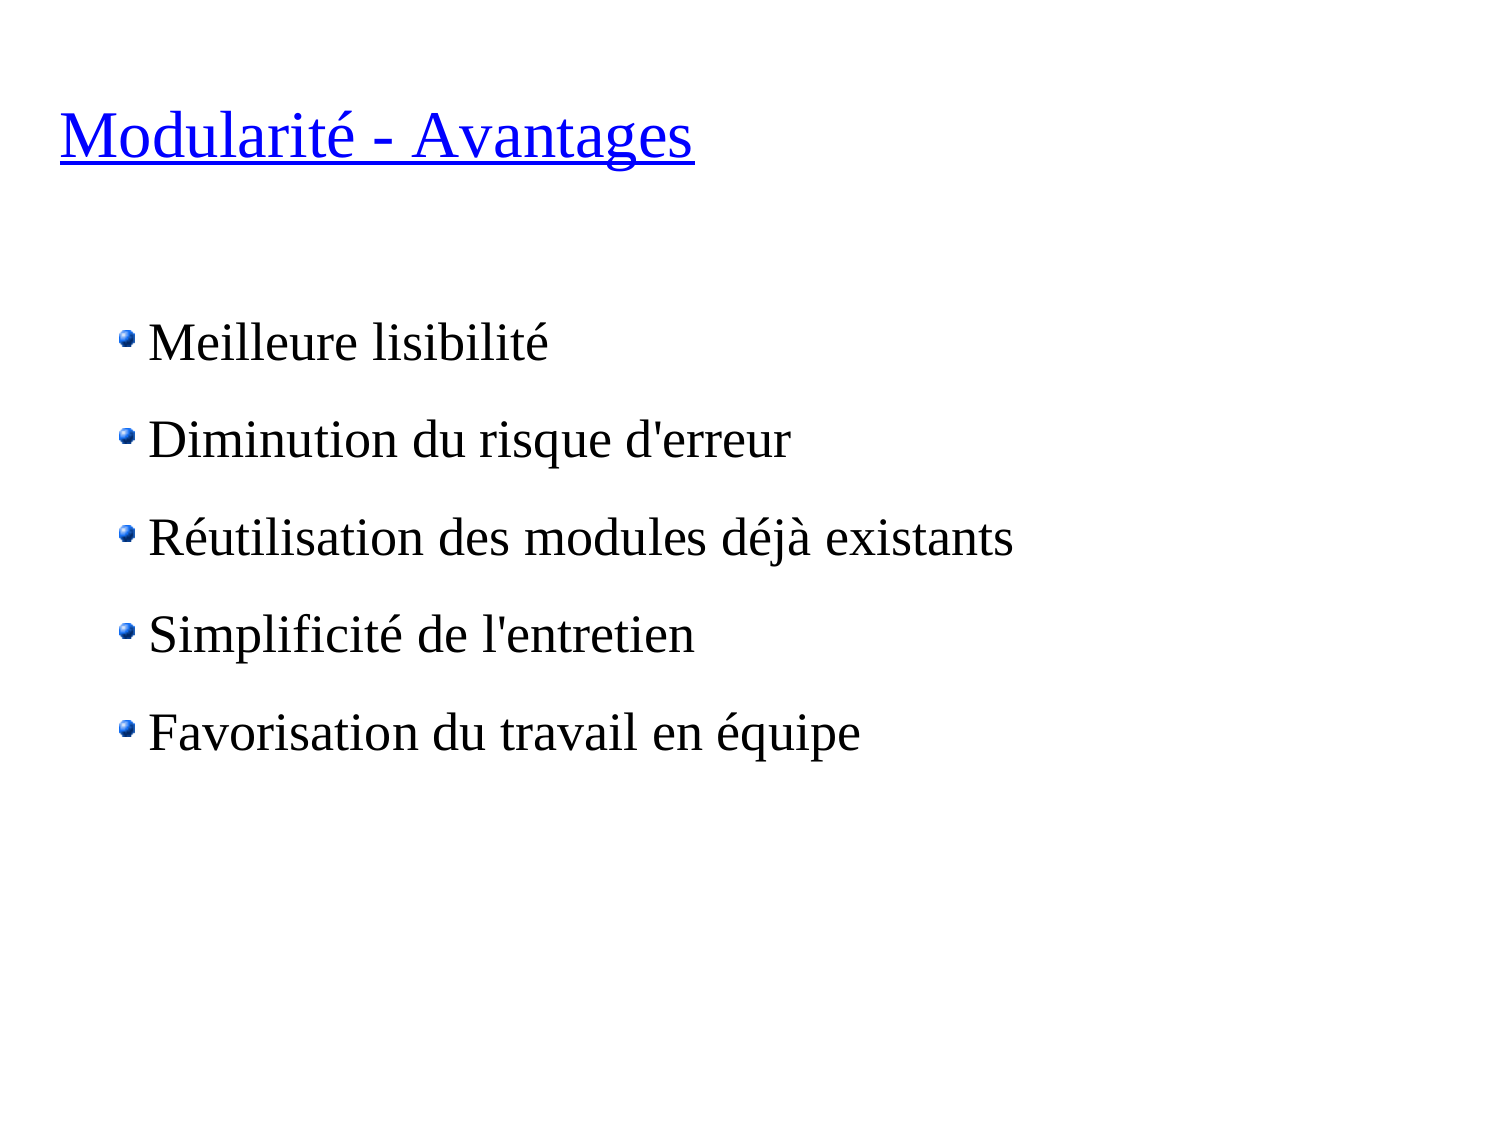

Modularité - Avantages
 Meilleure lisibilité
 Diminution du risque d'erreur
 Réutilisation des modules déjà existants
 Simplificité de l'entretien
 Favorisation du travail en équipe